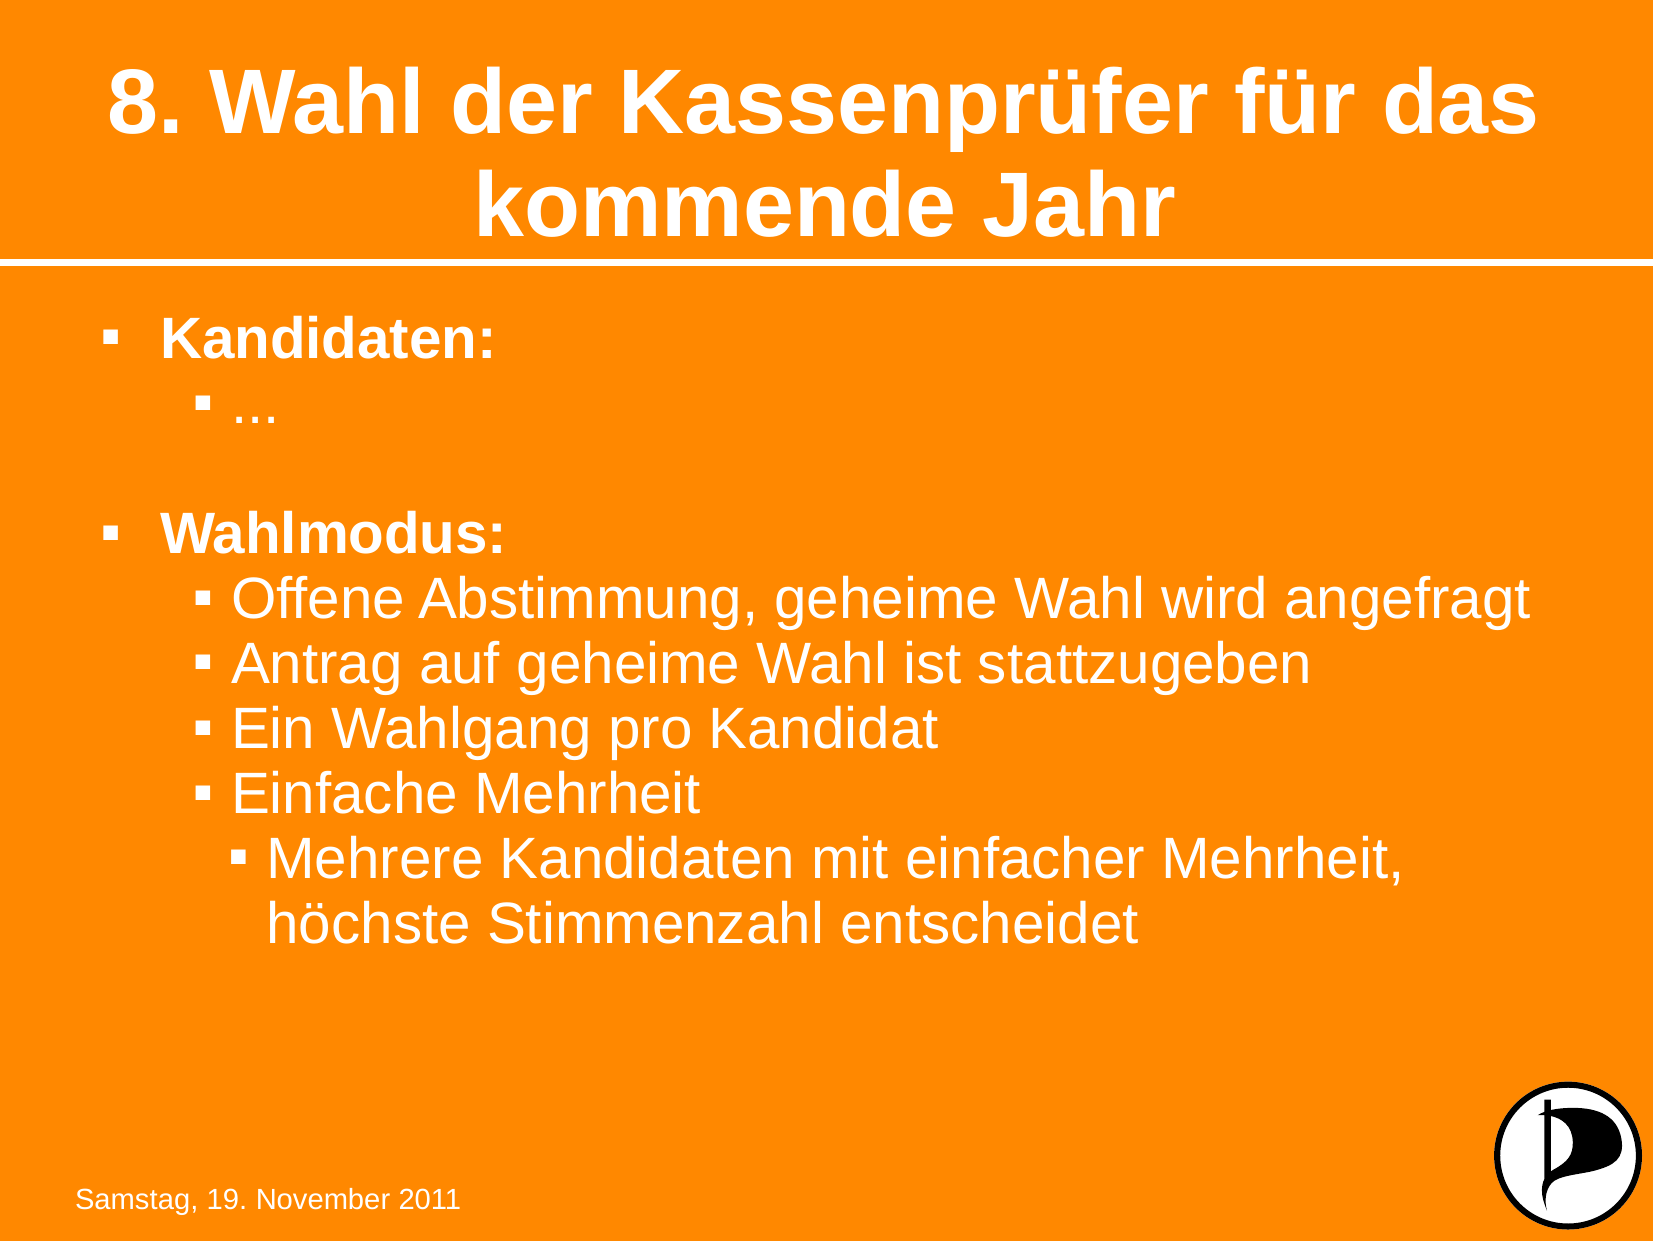

# 8. Wahl der Kassenprüfer für das kommende Jahr
Kandidaten:
...
Wahlmodus:
Offene Abstimmung, geheime Wahl wird angefragt
Antrag auf geheime Wahl ist stattzugeben
Ein Wahlgang pro Kandidat
Einfache Mehrheit
Mehrere Kandidaten mit einfacher Mehrheit, höchste Stimmenzahl entscheidet